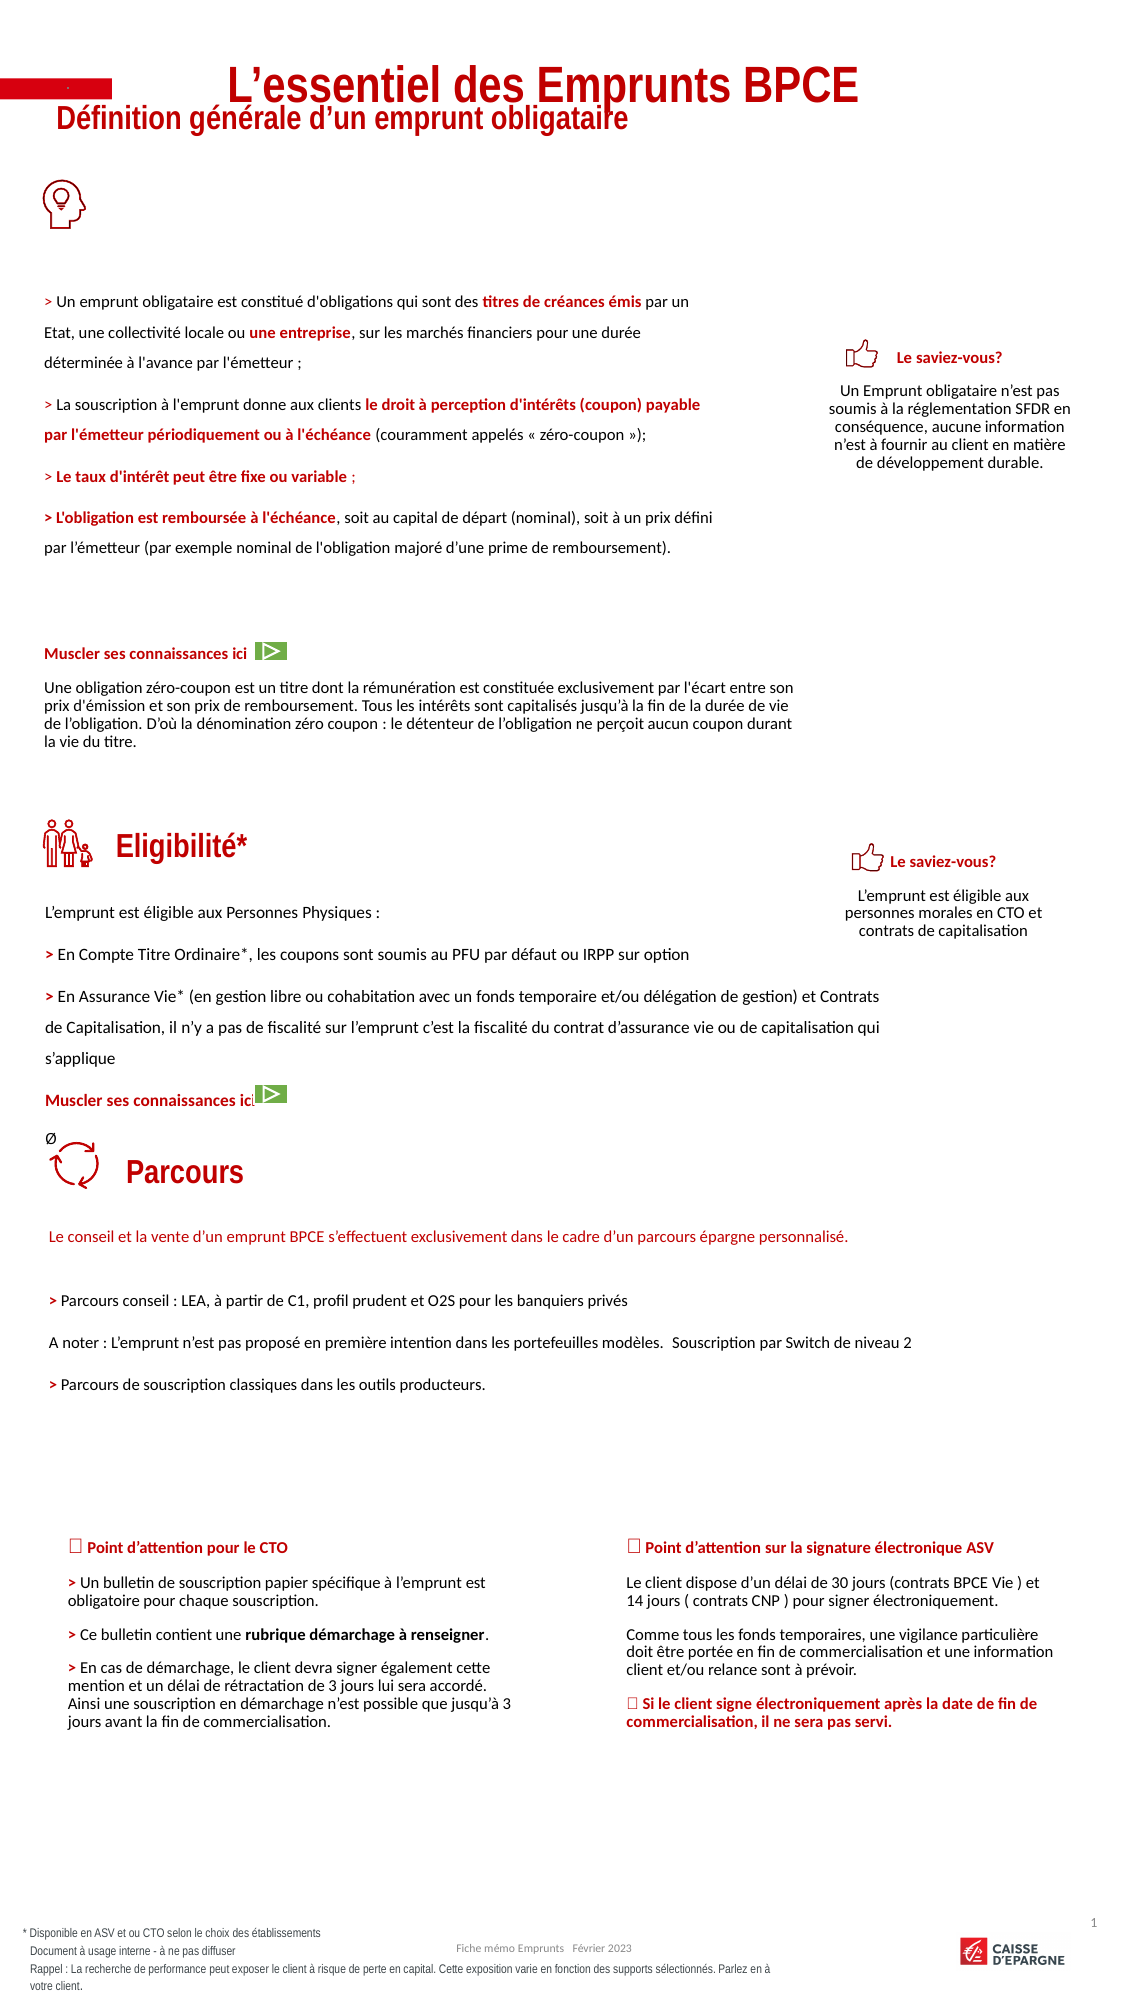

L’essentiel des Emprunts BPCE
# Définition générale d’un emprunt obligataire
> Un emprunt obligataire est constitué d'obligations qui sont des titres de créances émis par un Etat, une collectivité locale ou une entreprise, sur les marchés financiers pour une durée déterminée à l'avance par l'émetteur ;
> La souscription à l'emprunt donne aux clients le droit à perception d'intérêts (coupon) payable par l'émetteur périodiquement ou à l'échéance (couramment appelés « zéro-coupon »);
> Le taux d'intérêt peut être fixe ou variable ; ​
> L'obligation est remboursée à l'échéance, soit au capital de départ (nominal), soit à un prix défini par l’émetteur (par exemple nominal de l'obligation majoré d’une prime de remboursement).
Le saviez-vous?
Un Emprunt obligataire n’est pas soumis à la réglementation SFDR en conséquence, aucune information n’est à fournir au client en matière de développement durable.
Muscler ses connaissances ici
Une obligation zéro-coupon est un titre dont la rémunération est constituée exclusivement par l'écart entre son prix d'émission et son prix de remboursement. Tous les intérêts sont capitalisés jusqu’à la fin de la durée de vie de l’obligation. D’où la dénomination zéro coupon : le détenteur de l’obligation ne perçoit aucun coupon durant la vie du titre.
Eligibilité*
Le saviez-vous?
L’emprunt est éligible aux personnes morales en CTO et contrats de capitalisation
L’emprunt est éligible aux Personnes Physiques :
> En Compte Titre Ordinaire*, les coupons sont soumis au PFU par défaut ou IRPP sur option
> En Assurance Vie* (en gestion libre ou cohabitation avec un fonds temporaire et/ou délégation de gestion) et Contrats de Capitalisation, il n’y a pas de fiscalité sur l’emprunt c’est la fiscalité du contrat d’assurance vie ou de capitalisation qui s’applique
Muscler ses connaissances ici
Parcours
Le conseil et la vente d’un emprunt BPCE s’effectuent exclusivement dans le cadre d’un parcours épargne personnalisé.
> Parcours conseil : LEA, à partir de C1, profil prudent et O2S pour les banquiers privés
A noter : L’emprunt n’est pas proposé en première intention dans les portefeuilles modèles.  Souscription par Switch de niveau 2
> Parcours de souscription classiques dans les outils producteurs.
 Point d’attention pour le CTO
> Un bulletin de souscription papier spécifique à l’emprunt est obligatoire pour chaque souscription.
> Ce bulletin contient une rubrique démarchage à renseigner.
> En cas de démarchage, le client devra signer également cette mention et un délai de rétractation de 3 jours lui sera accordé. Ainsi une souscription en démarchage n’est possible que jusqu’à 3 jours avant la fin de commercialisation.
 Point d’attention sur la signature électronique ASV
Le client dispose d’un délai de 30 jours (contrats BPCE Vie ) et 14 jours ( contrats CNP ) pour signer électroniquement.
Comme tous les fonds temporaires, une vigilance particulière doit être portée en fin de commercialisation et une information client et/ou relance sont à prévoir.
 Si le client signe électroniquement après la date de fin de  commercialisation, il ne sera pas servi.
1
* Disponible en ASV et ou CTO selon le choix des établissements
Fiche mémo Emprunts Février 2023
Document à usage interne - à ne pas diffuser​
Rappel : La recherche de performance peut exposer le client à risque de perte en capital. Cette exposition varie en fonction des supports sélectionnés. Parlez en à votre client.